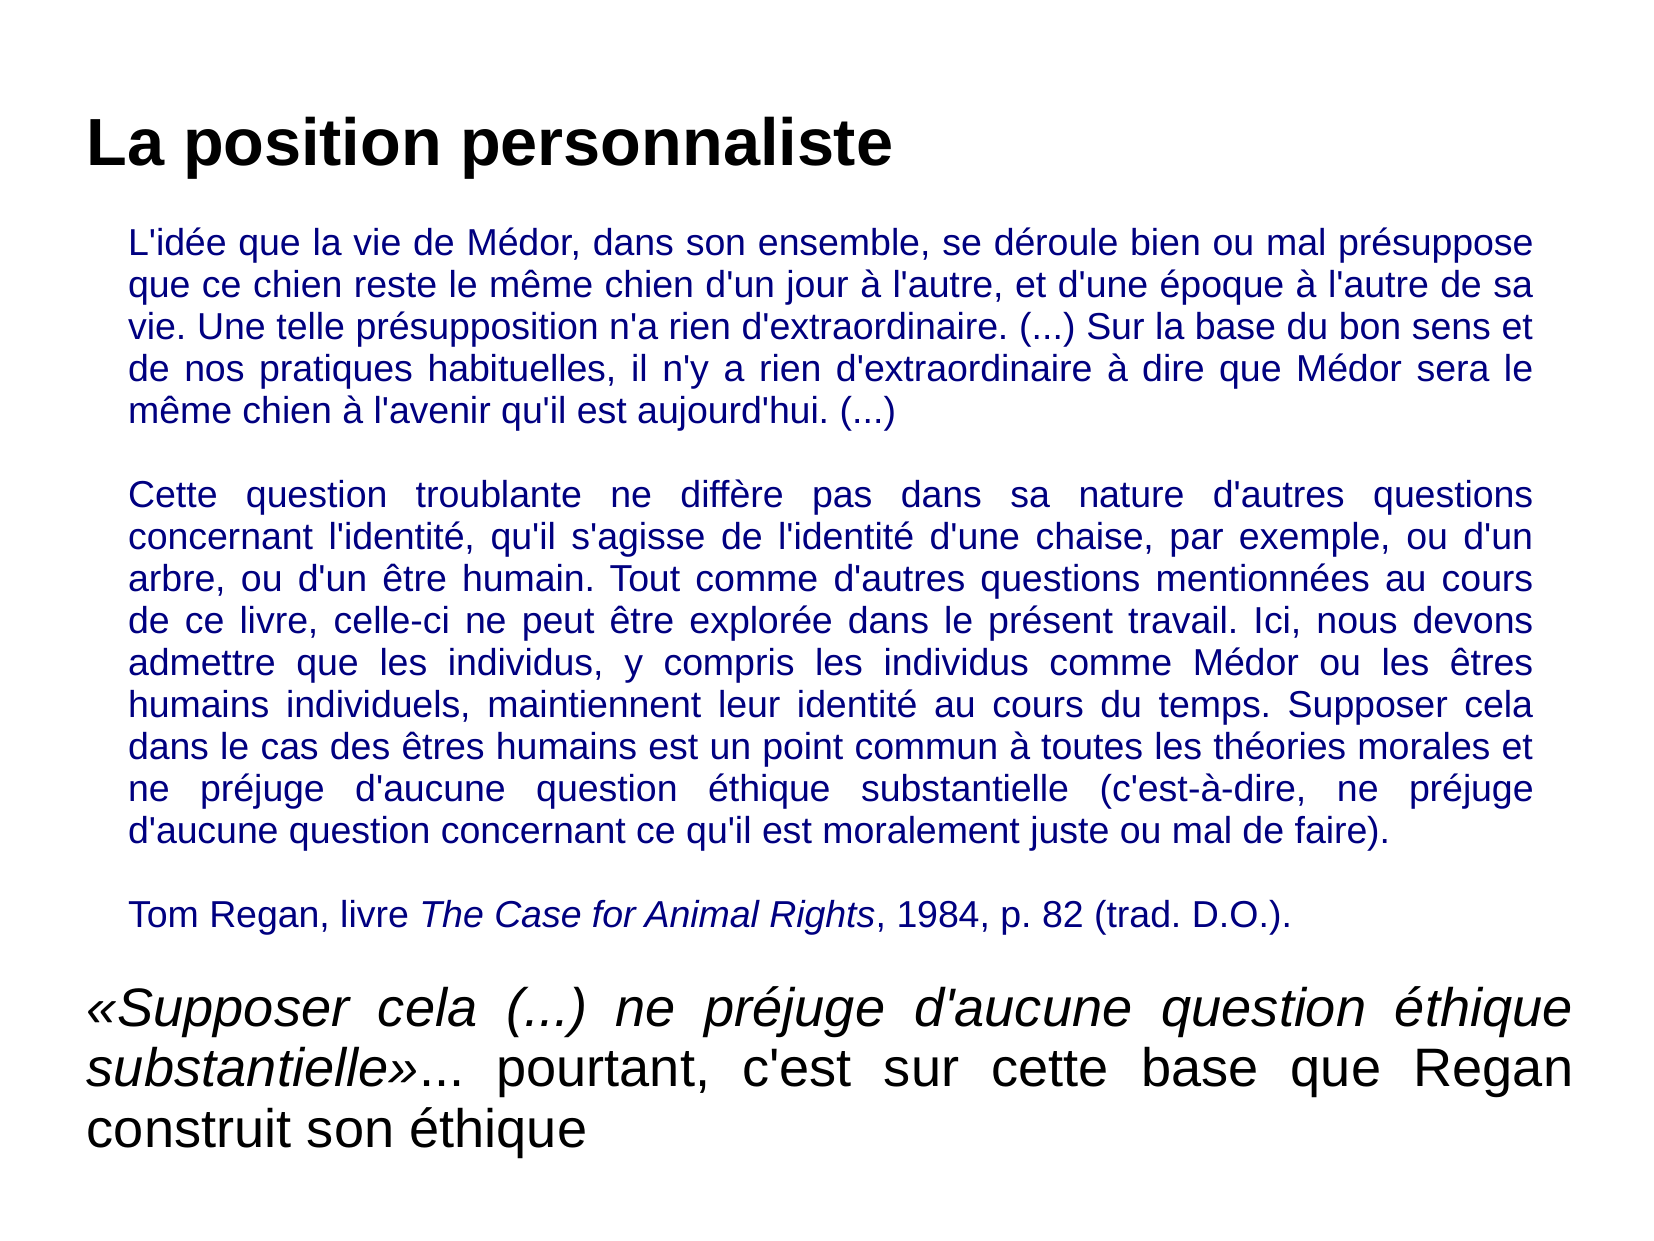

La position personnaliste
L'idée que la vie de Médor, dans son ensemble, se déroule bien ou mal présuppose que ce chien reste le même chien d'un jour à l'autre, et d'une époque à l'autre de sa vie. Une telle présupposition n'a rien d'extraordinaire. (...) Sur la base du bon sens et de nos pratiques habituelles, il n'y a rien d'extraordinaire à dire que Médor sera le même chien à l'avenir qu'il est aujourd'hui. (...)
Cette question troublante ne diffère pas dans sa nature d'autres questions concernant l'identité, qu'il s'agisse de l'identité d'une chaise, par exemple, ou d'un arbre, ou d'un être humain. Tout comme d'autres questions mentionnées au cours de ce livre, celle-ci ne peut être explorée dans le présent travail. Ici, nous devons admettre que les individus, y compris les individus comme Médor ou les êtres humains individuels, maintiennent leur identité au cours du temps. Supposer cela dans le cas des êtres humains est un point commun à toutes les théories morales et ne préjuge d'aucune question éthique substantielle (c'est-à-dire, ne préjuge d'aucune question concernant ce qu'il est moralement juste ou mal de faire).
Tom Regan, livre The Case for Animal Rights, 1984, p. 82 (trad. D.O.).
«Supposer cela (...) ne préjuge d'aucune question éthique substantielle»... pourtant, c'est sur cette base que Regan construit son éthique